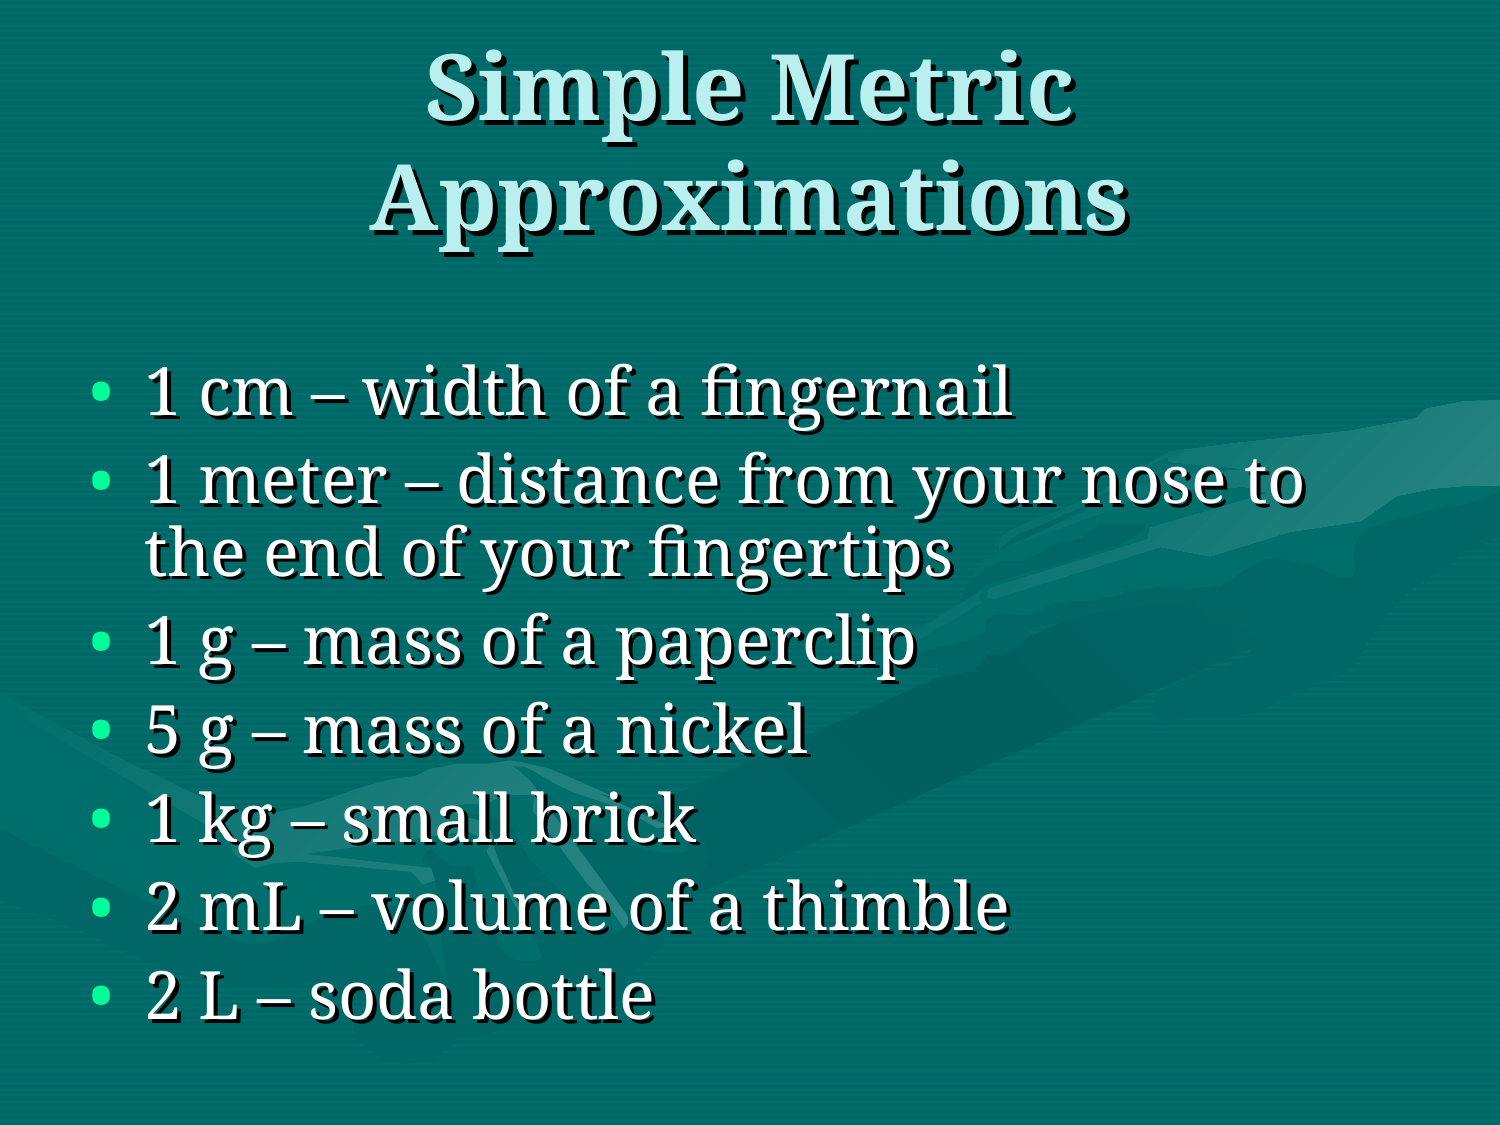

# Simple Metric Approximations
1 cm – width of a fingernail
1 meter – distance from your nose to the end of your fingertips
1 g – mass of a paperclip
5 g – mass of a nickel
1 kg – small brick
2 mL – volume of a thimble
2 L – soda bottle